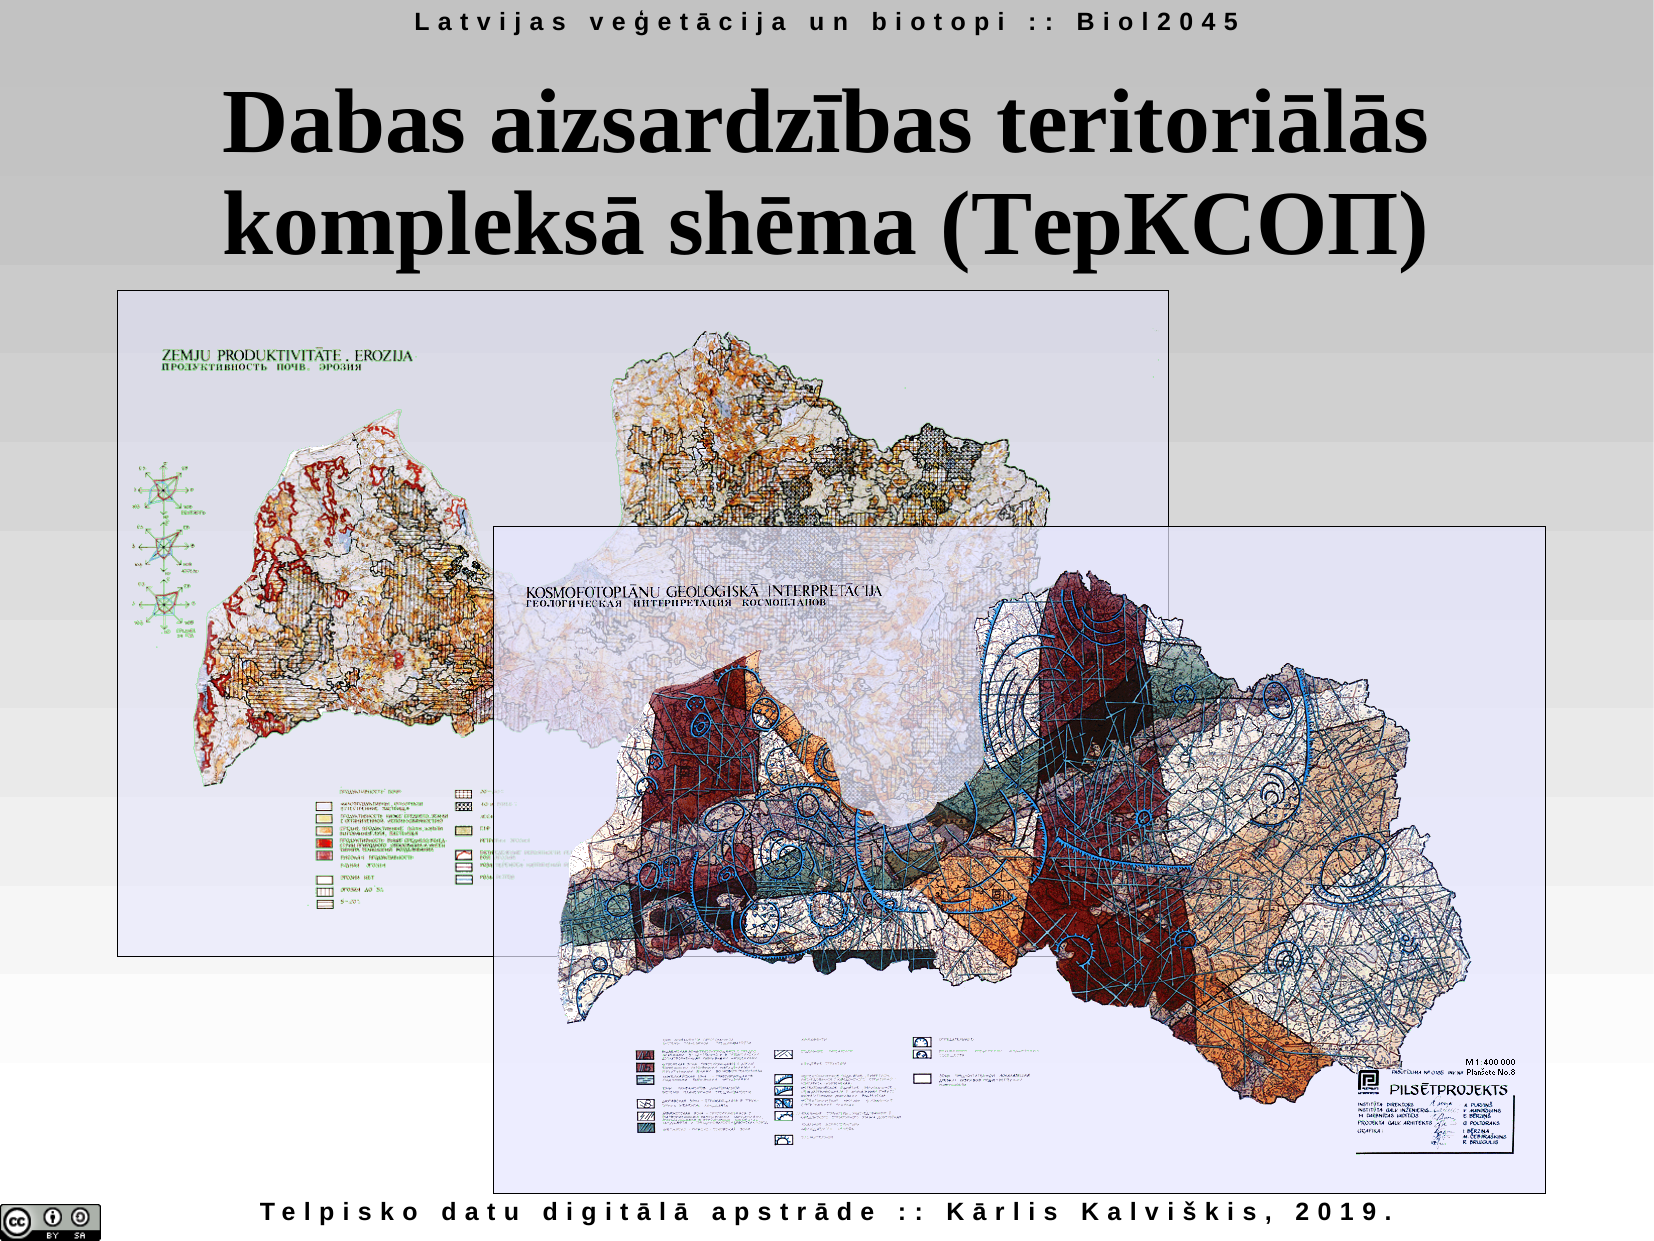

# Dabas aizsardzības teritoriālās kompleksā shēma (ТерКСОП)